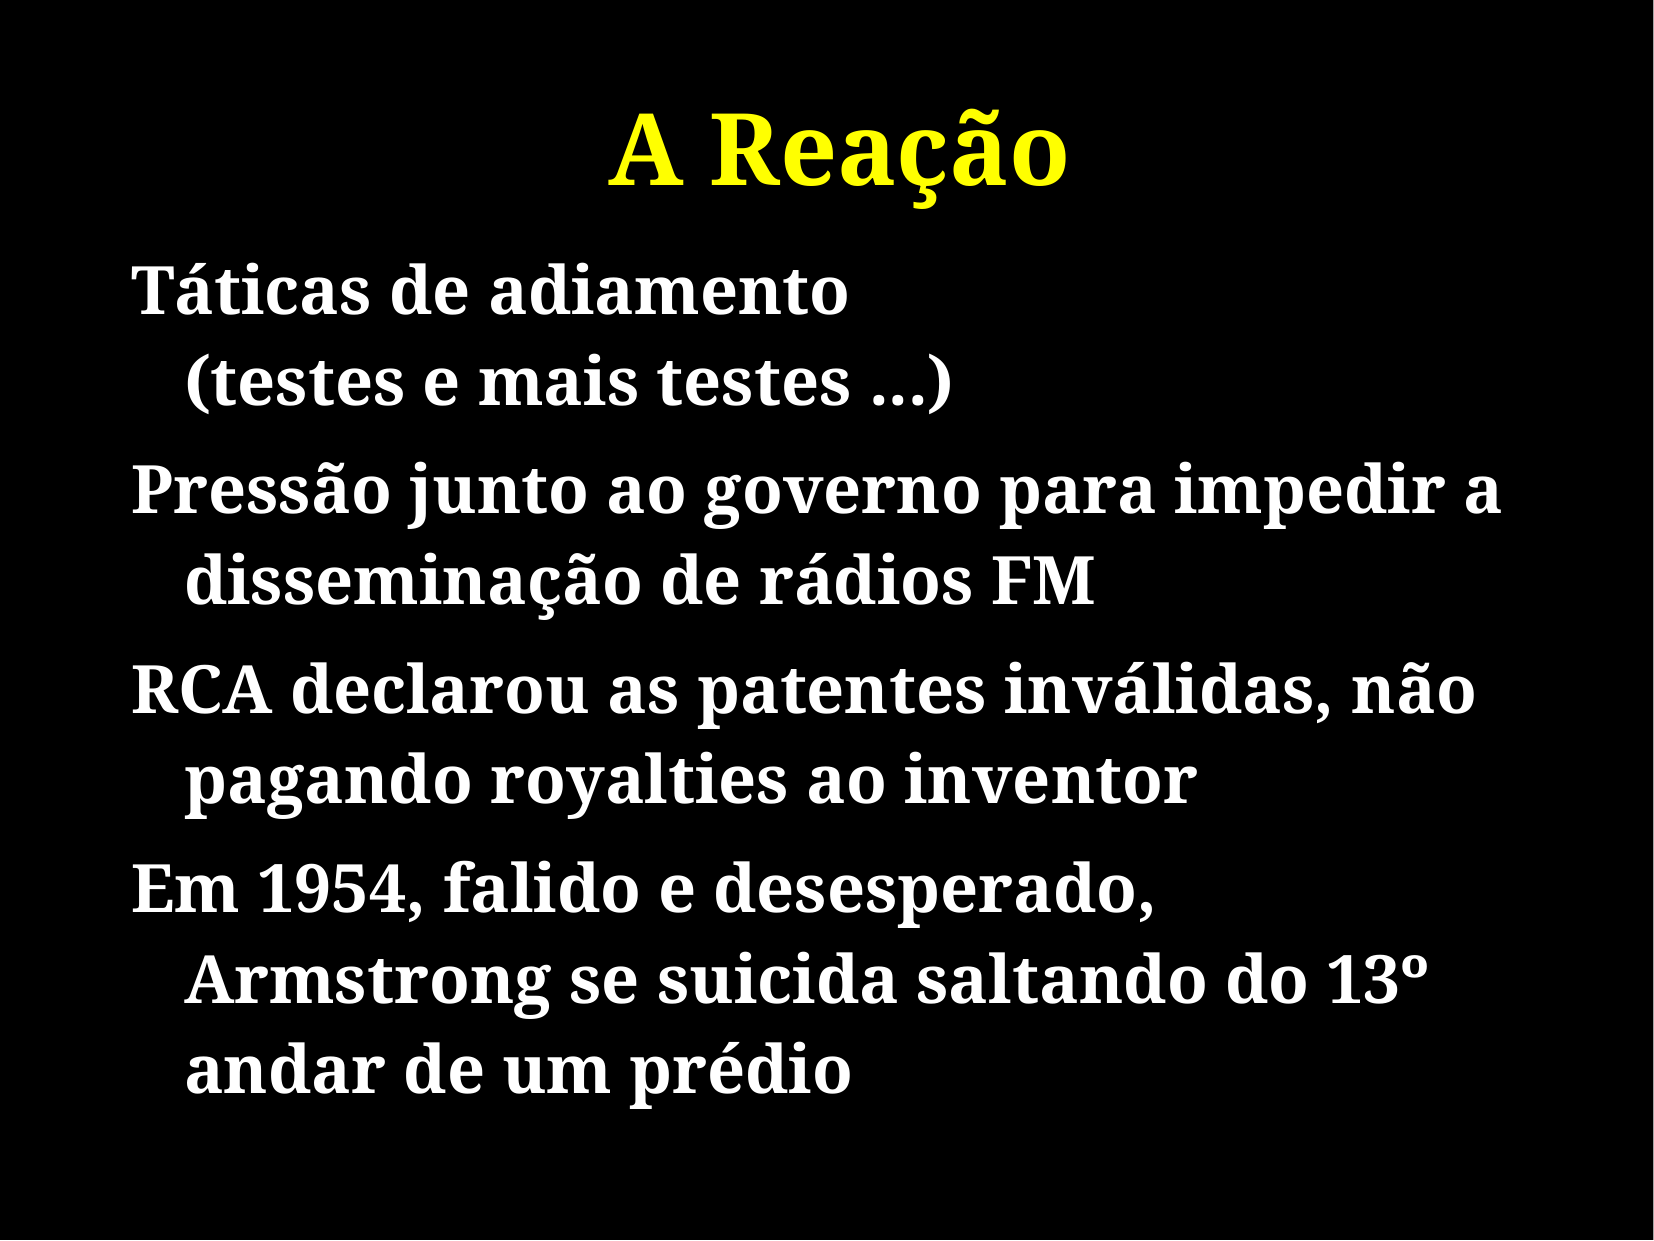

# A Reação
Táticas de adiamento
(testes e mais testes ...)
Pressão junto ao governo para impedir a disseminação de rádios FM
RCA declarou as patentes inválidas, não pagando royalties ao inventor
Em 1954, falido e desesperado, Armstrong se suicida saltando do 13º andar de um prédio